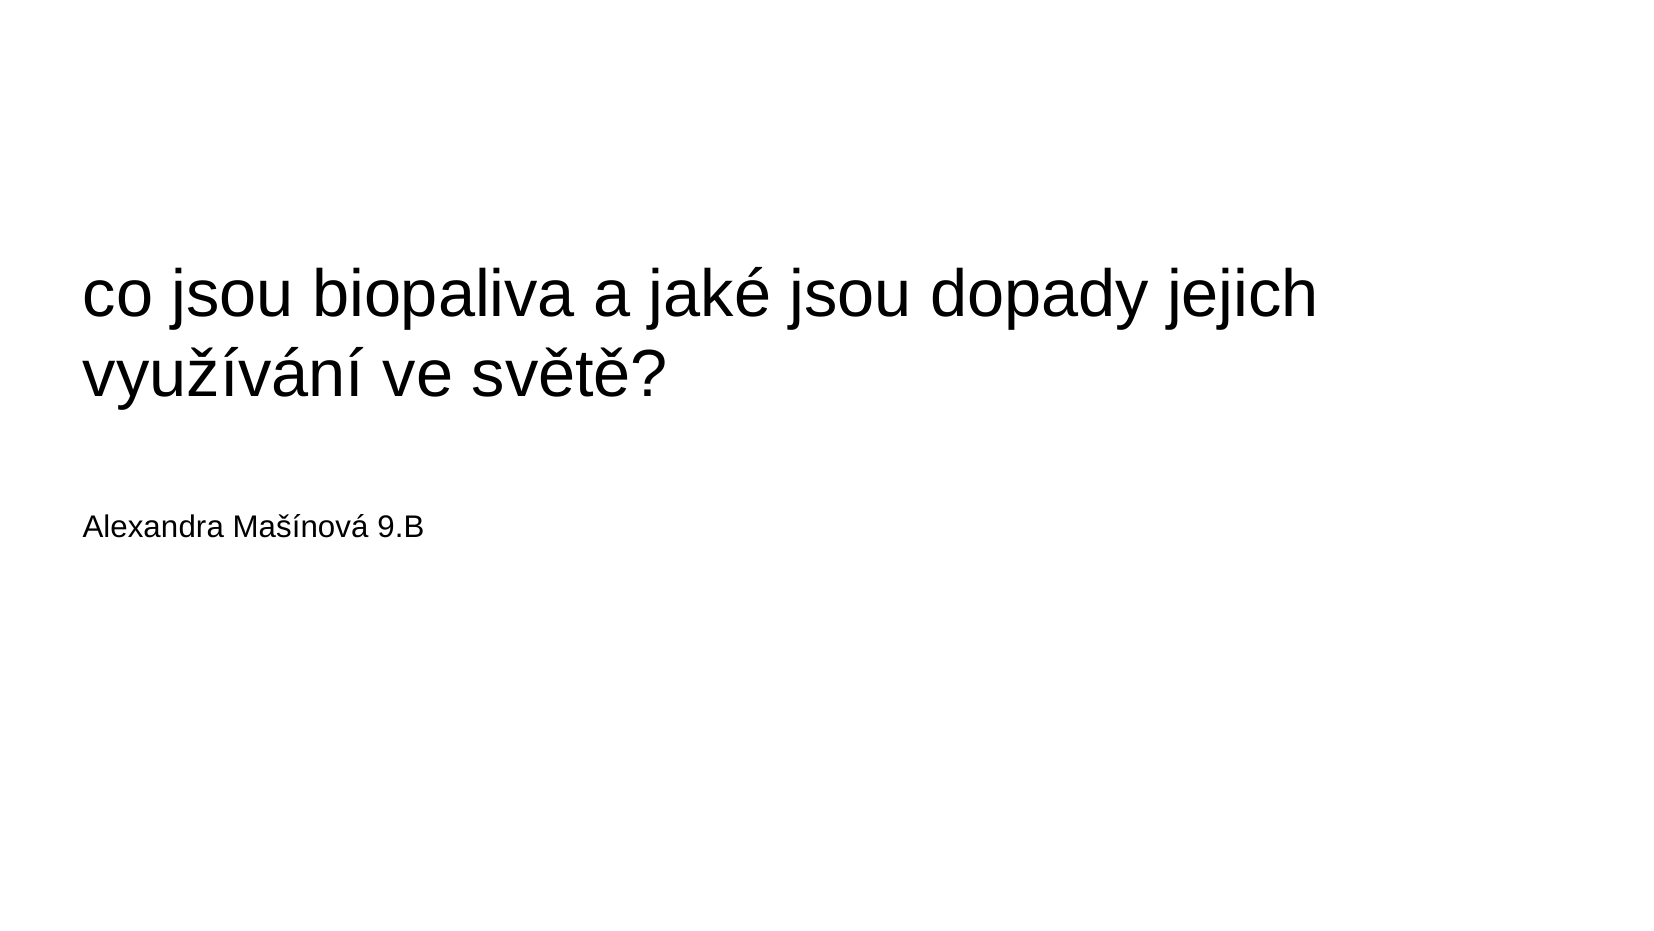

# co jsou biopaliva a jaké jsou dopady jejich využívání ve světě?
Alexandra Mašínová 9.B